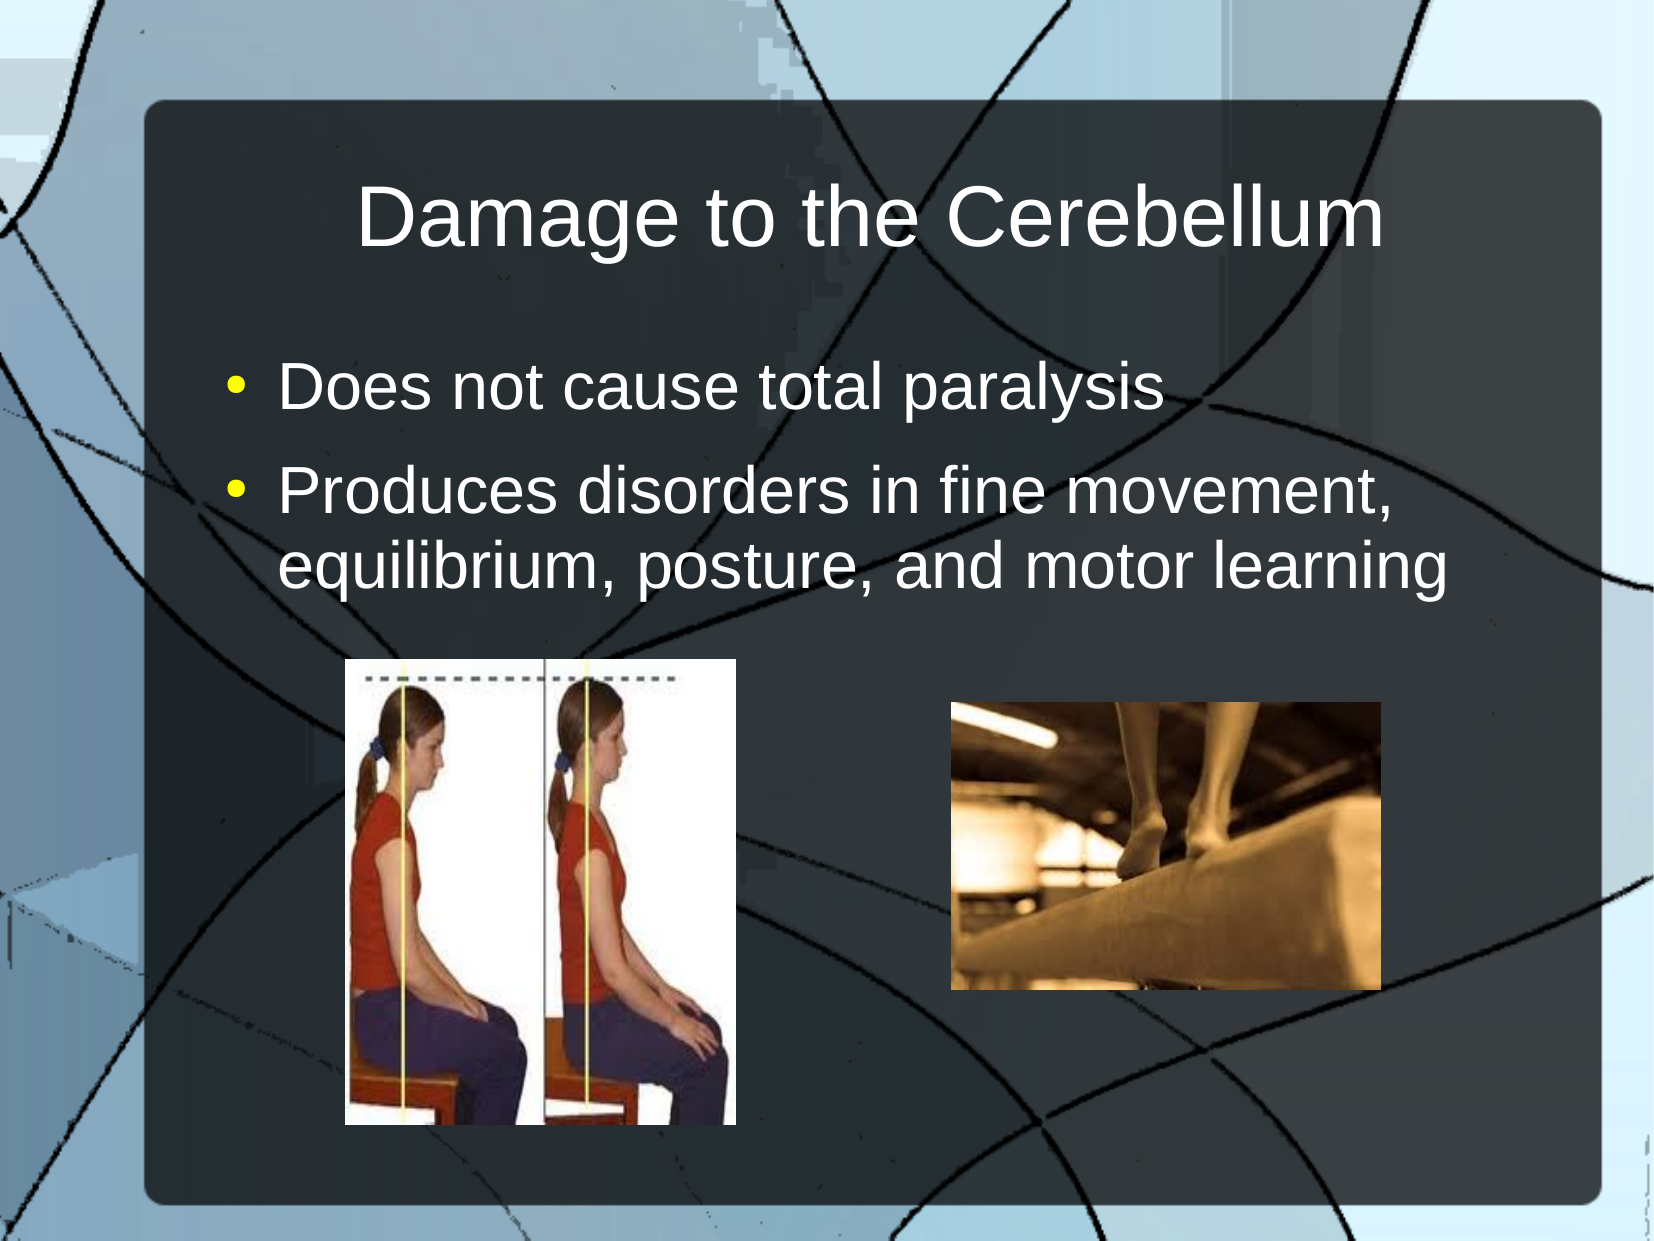

# Damage to the Cerebellum
Does not cause total paralysis
Produces disorders in fine movement, equilibrium, posture, and motor learning